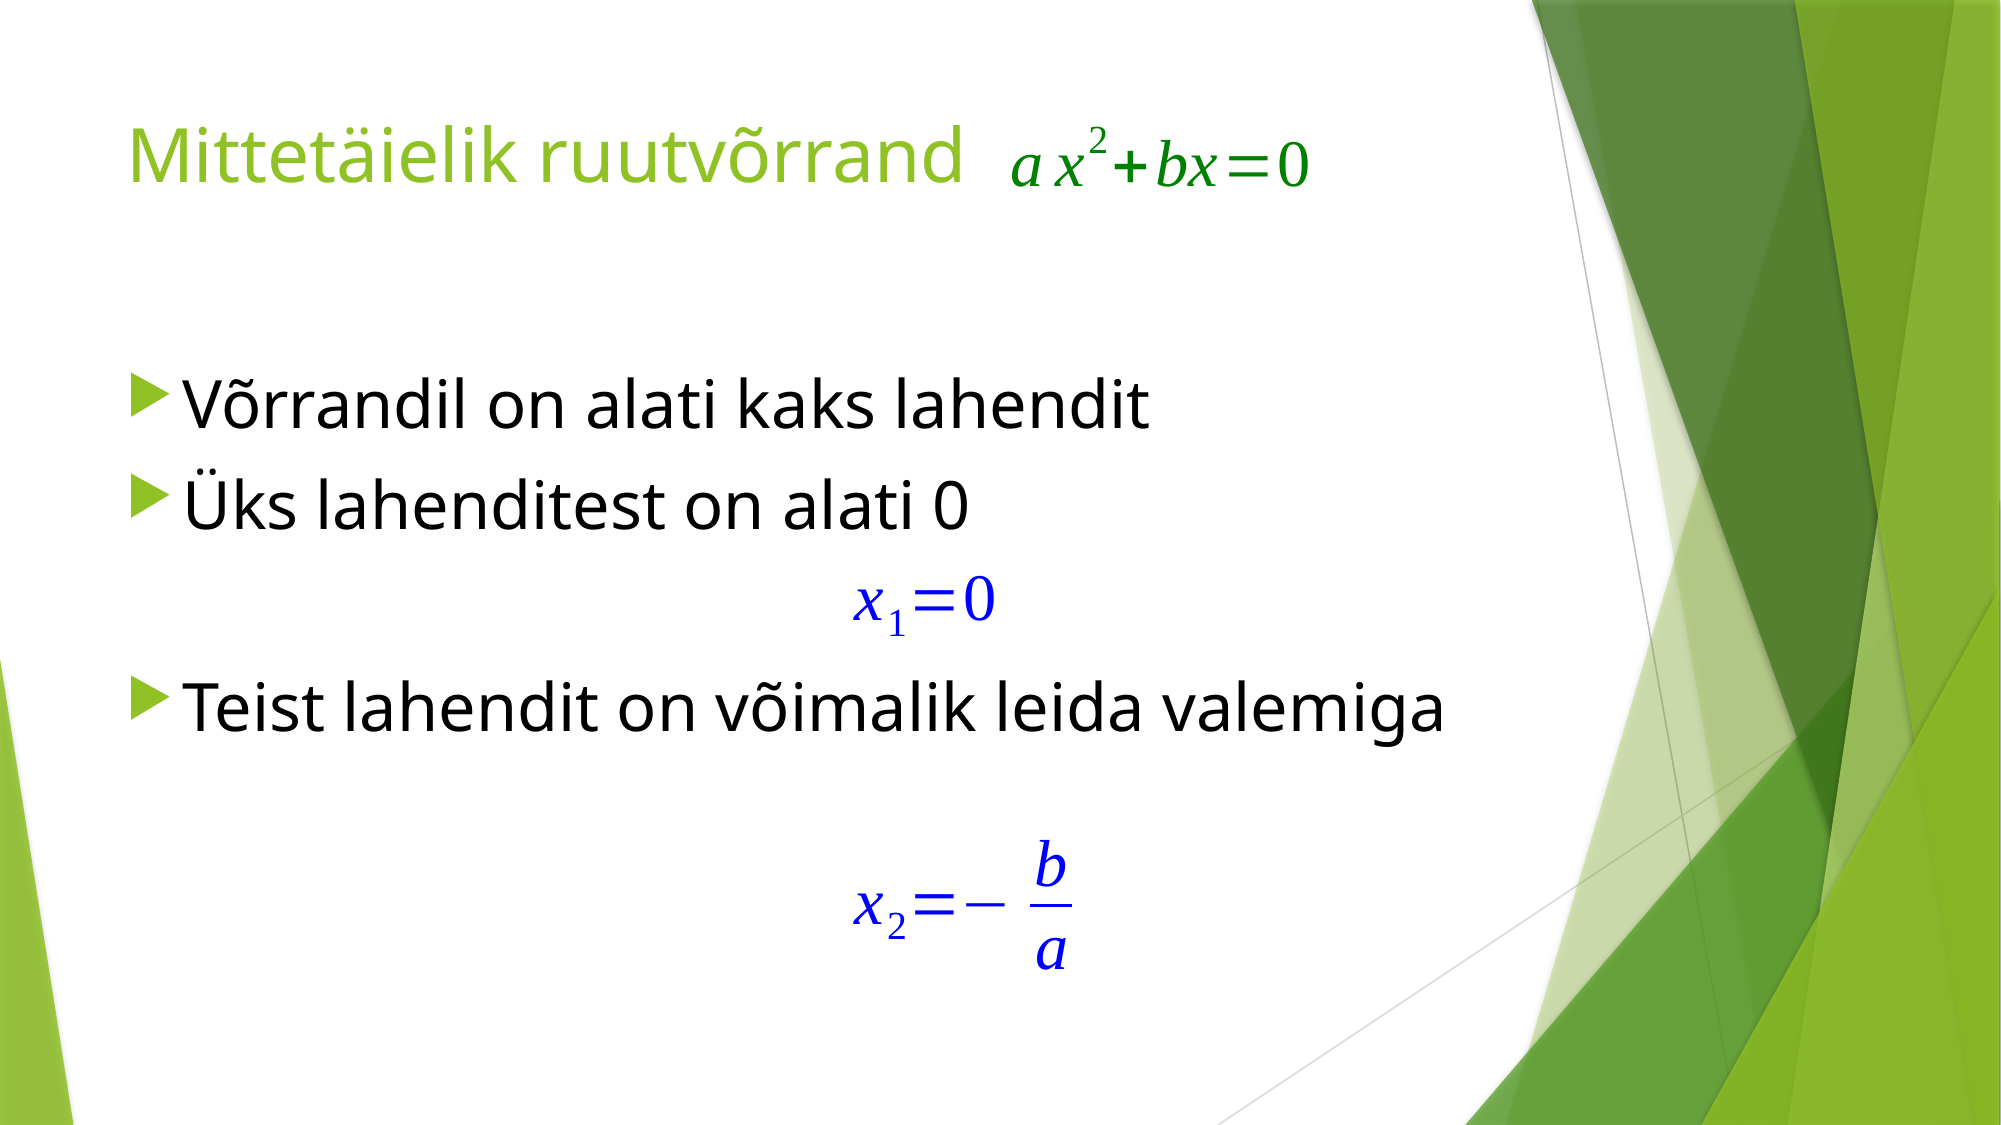

# Mittetäielik ruutvõrrand
Võrrandil on alati kaks lahendit
Üks lahenditest on alati 0
Teist lahendit on võimalik leida valemiga